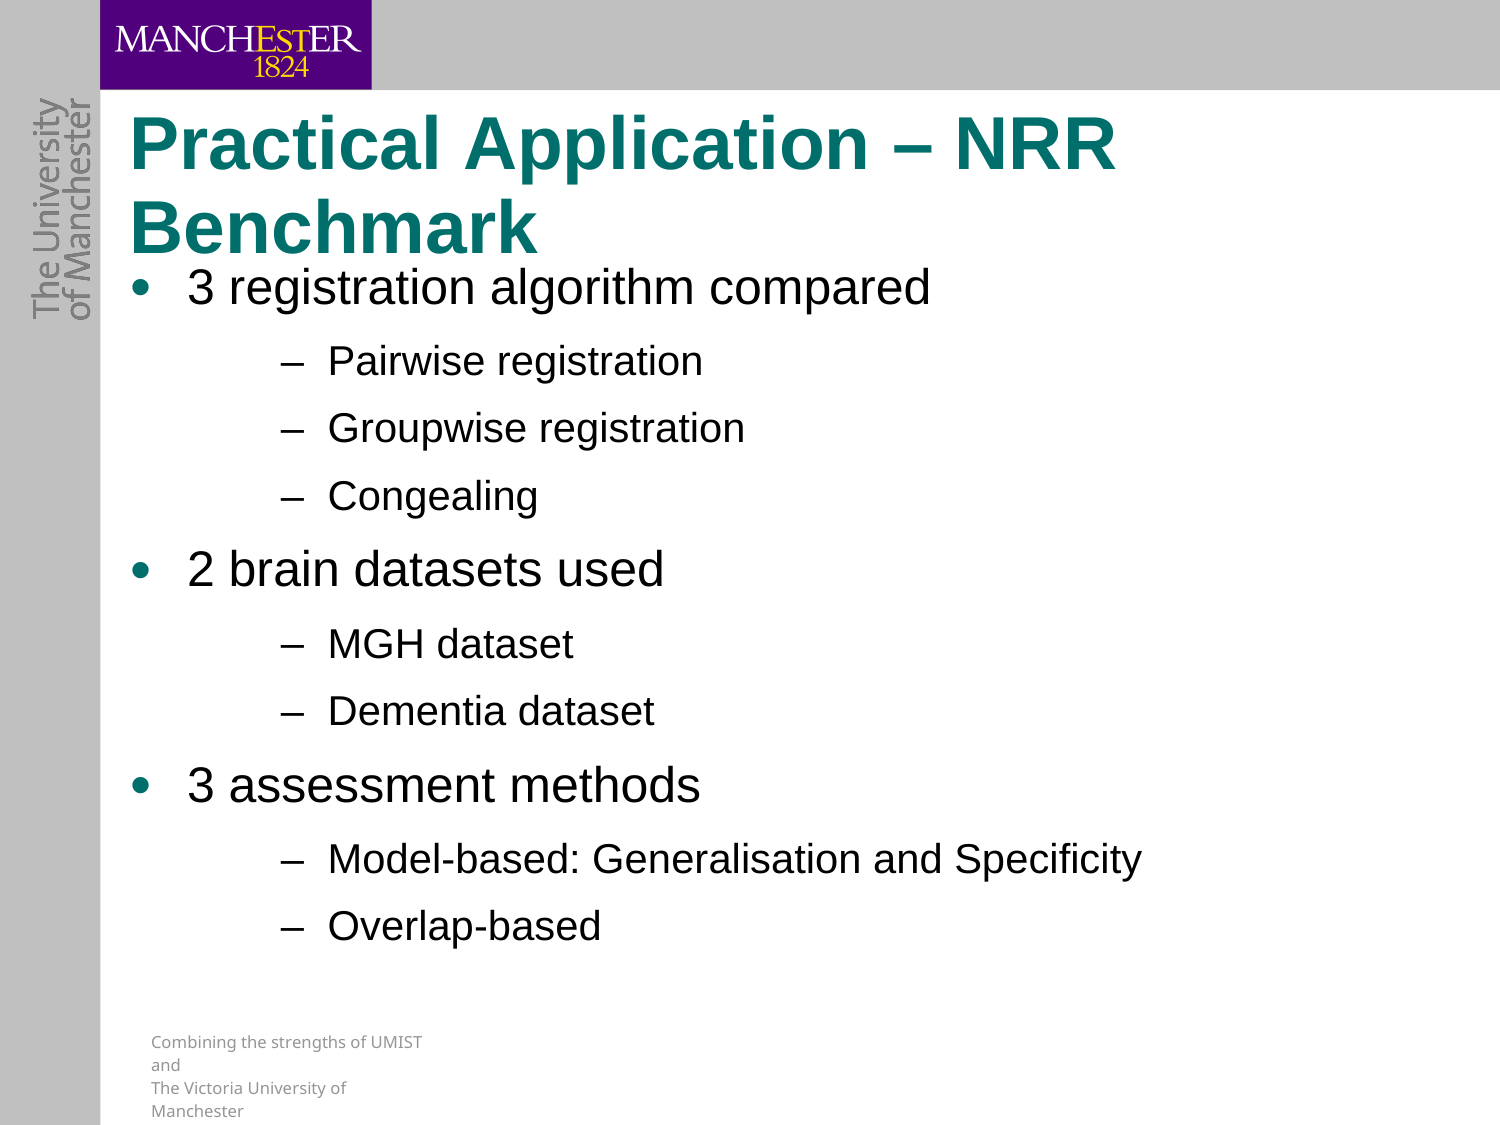

# Practical Application – NRR Benchmark
3 registration algorithm compared
Pairwise registration
Groupwise registration
Congealing
2 brain datasets used
MGH dataset
Dementia dataset
3 assessment methods
Model-based: Generalisation and Specificity
Overlap-based